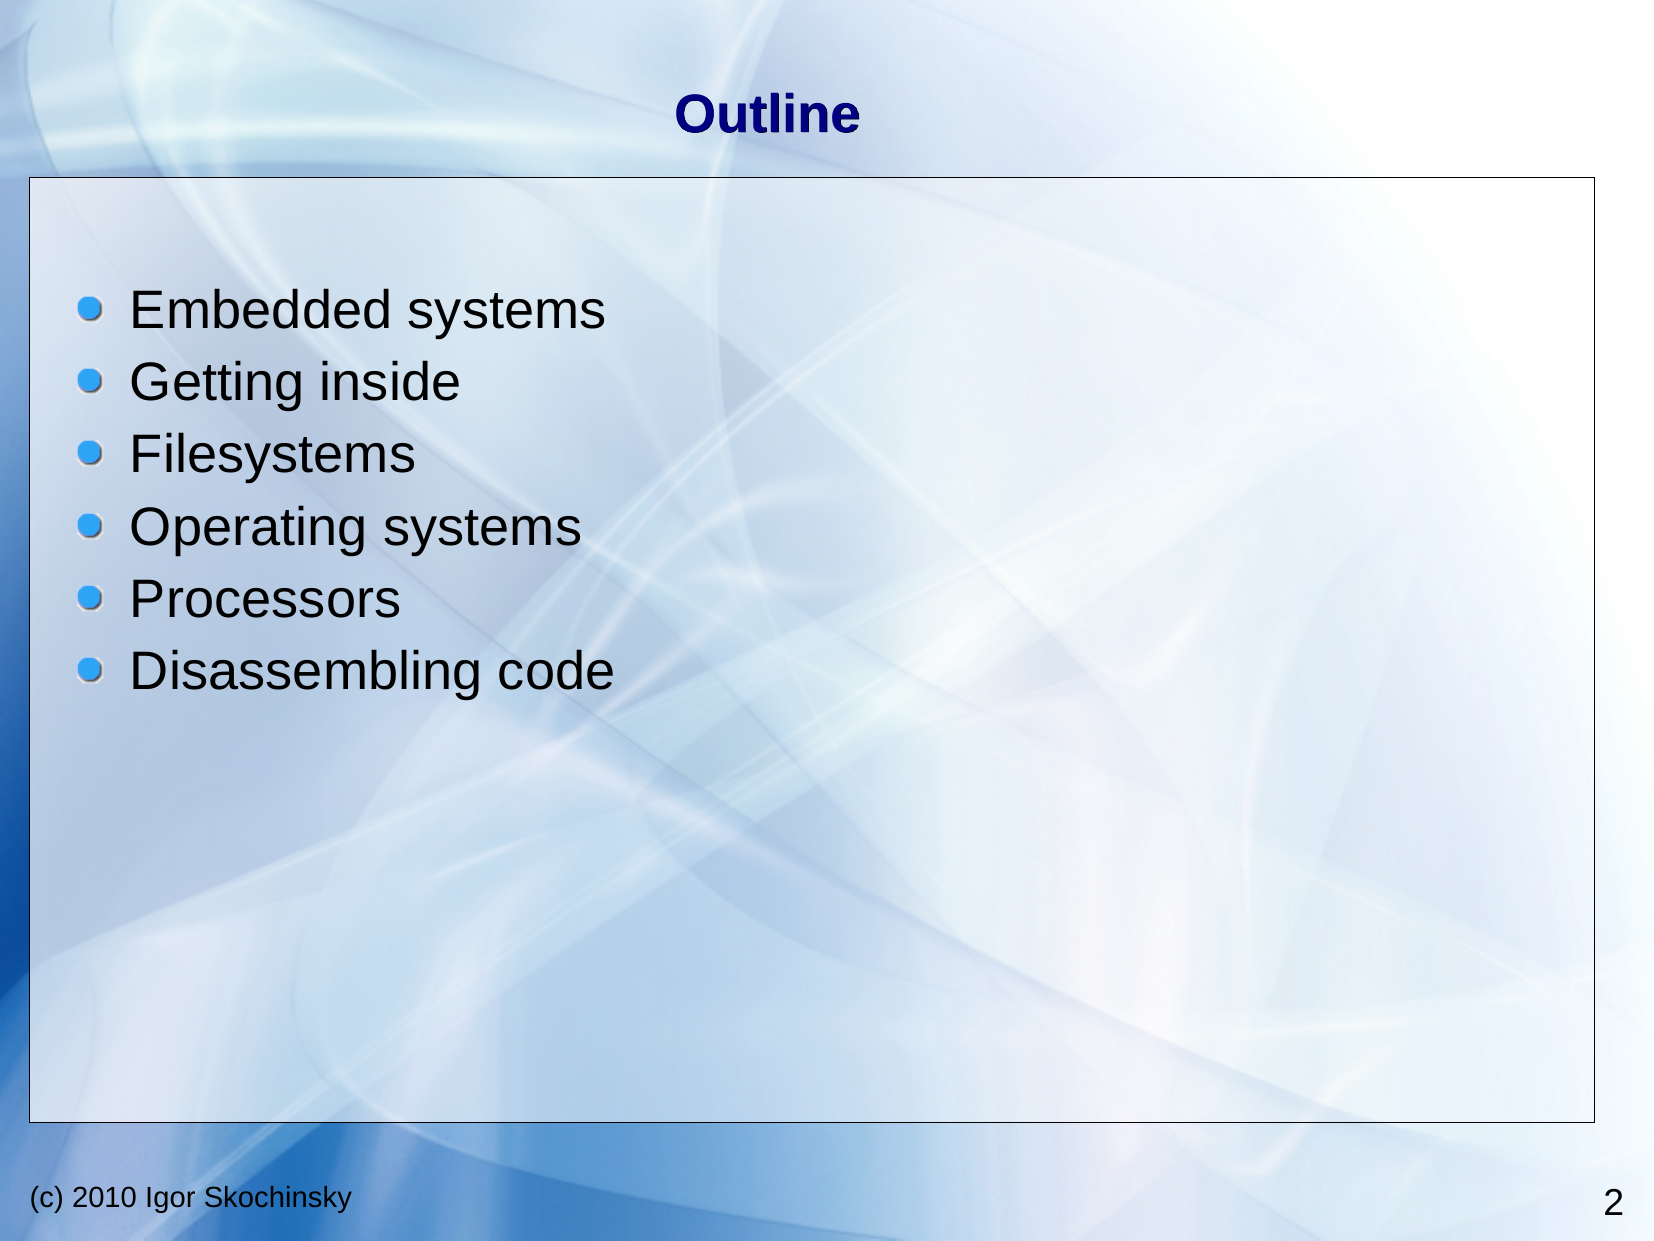

# Outline
Embedded systems
Getting inside
Filesystems
Operating systems
Processors
Disassembling code
(c) 2010 Igor Skochinsky
2